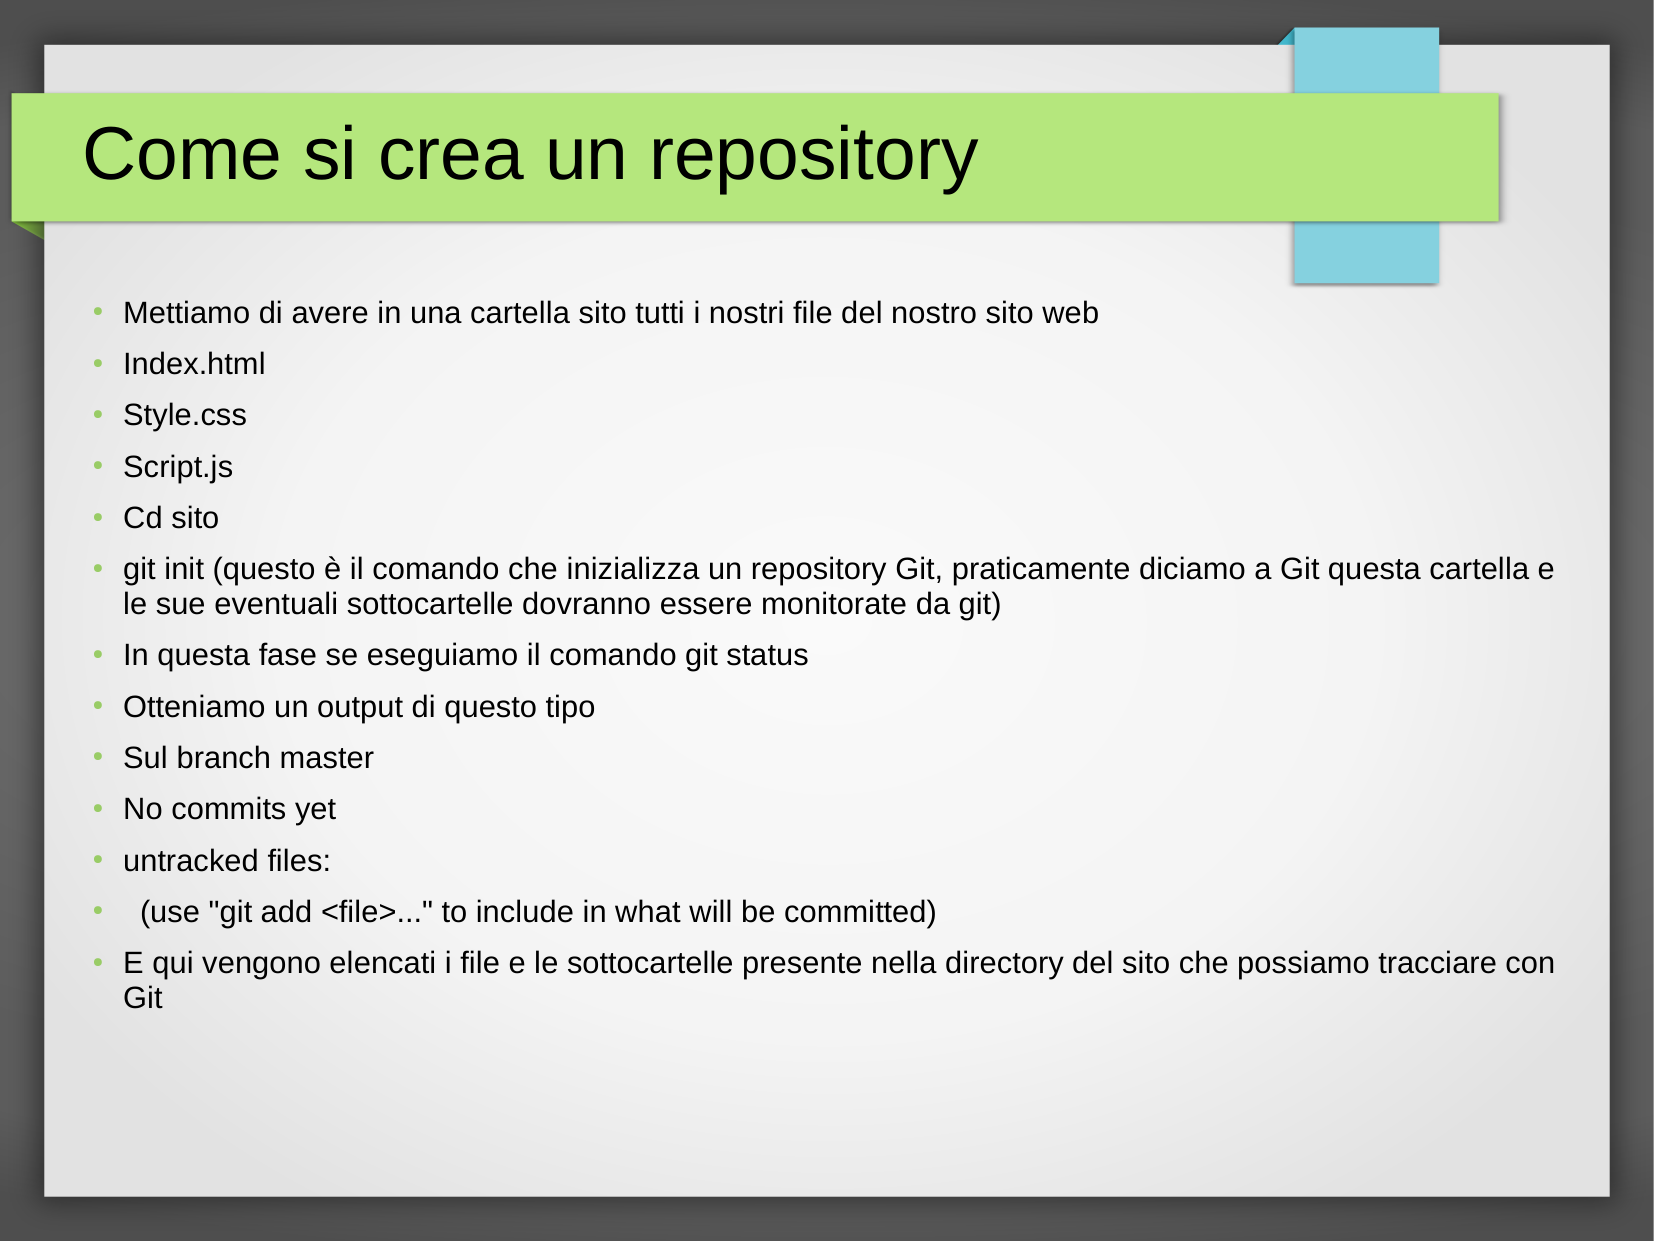

# Come si crea un repository
Mettiamo di avere in una cartella sito tutti i nostri file del nostro sito web
Index.html
Style.css
Script.js
Cd sito
git init (questo è il comando che inizializza un repository Git, praticamente diciamo a Git questa cartella e le sue eventuali sottocartelle dovranno essere monitorate da git)
In questa fase se eseguiamo il comando git status
Otteniamo un output di questo tipo
Sul branch master
No commits yet
untracked files:
 (use "git add <file>..." to include in what will be committed)
E qui vengono elencati i file e le sottocartelle presente nella directory del sito che possiamo tracciare con Git